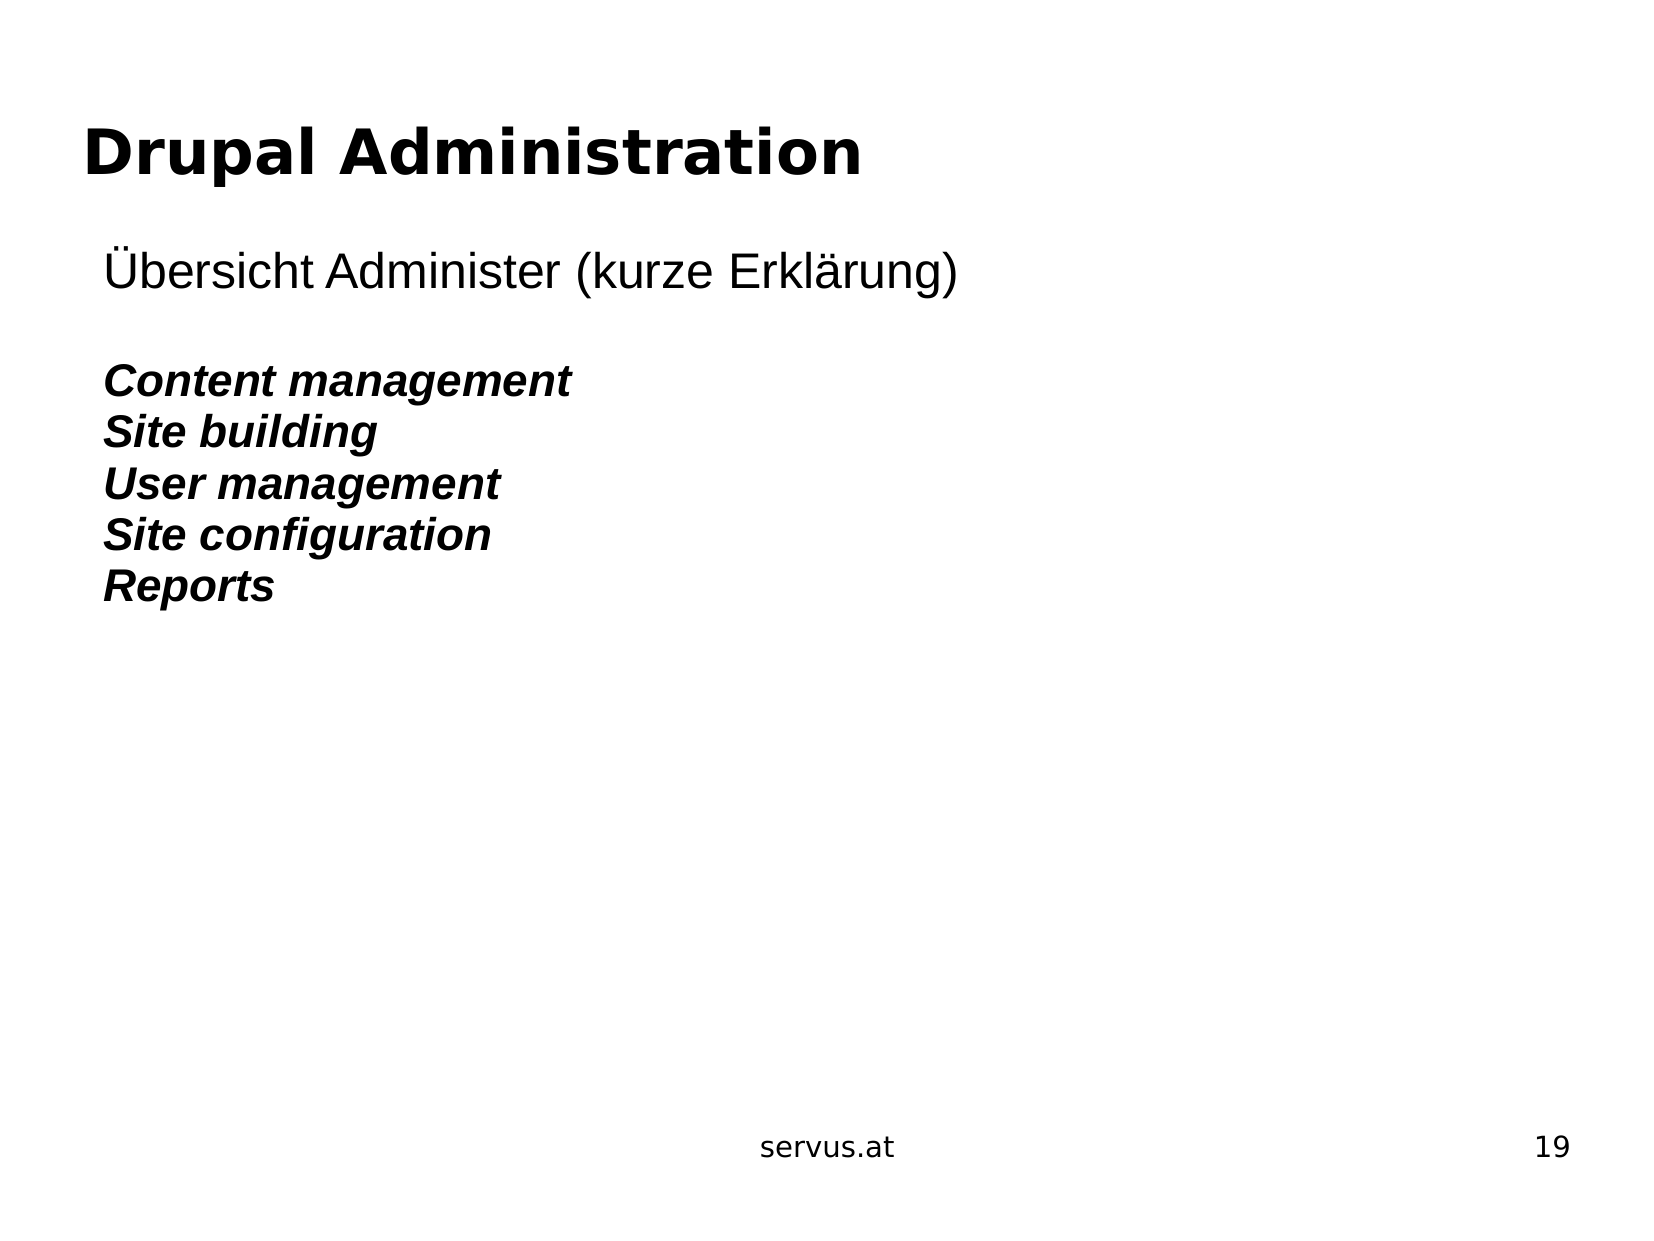

# Drupal Administration
Übersicht Administer (kurze Erklärung)
Content management
Site building
User management
Site configuration
Reports
servus.at
19